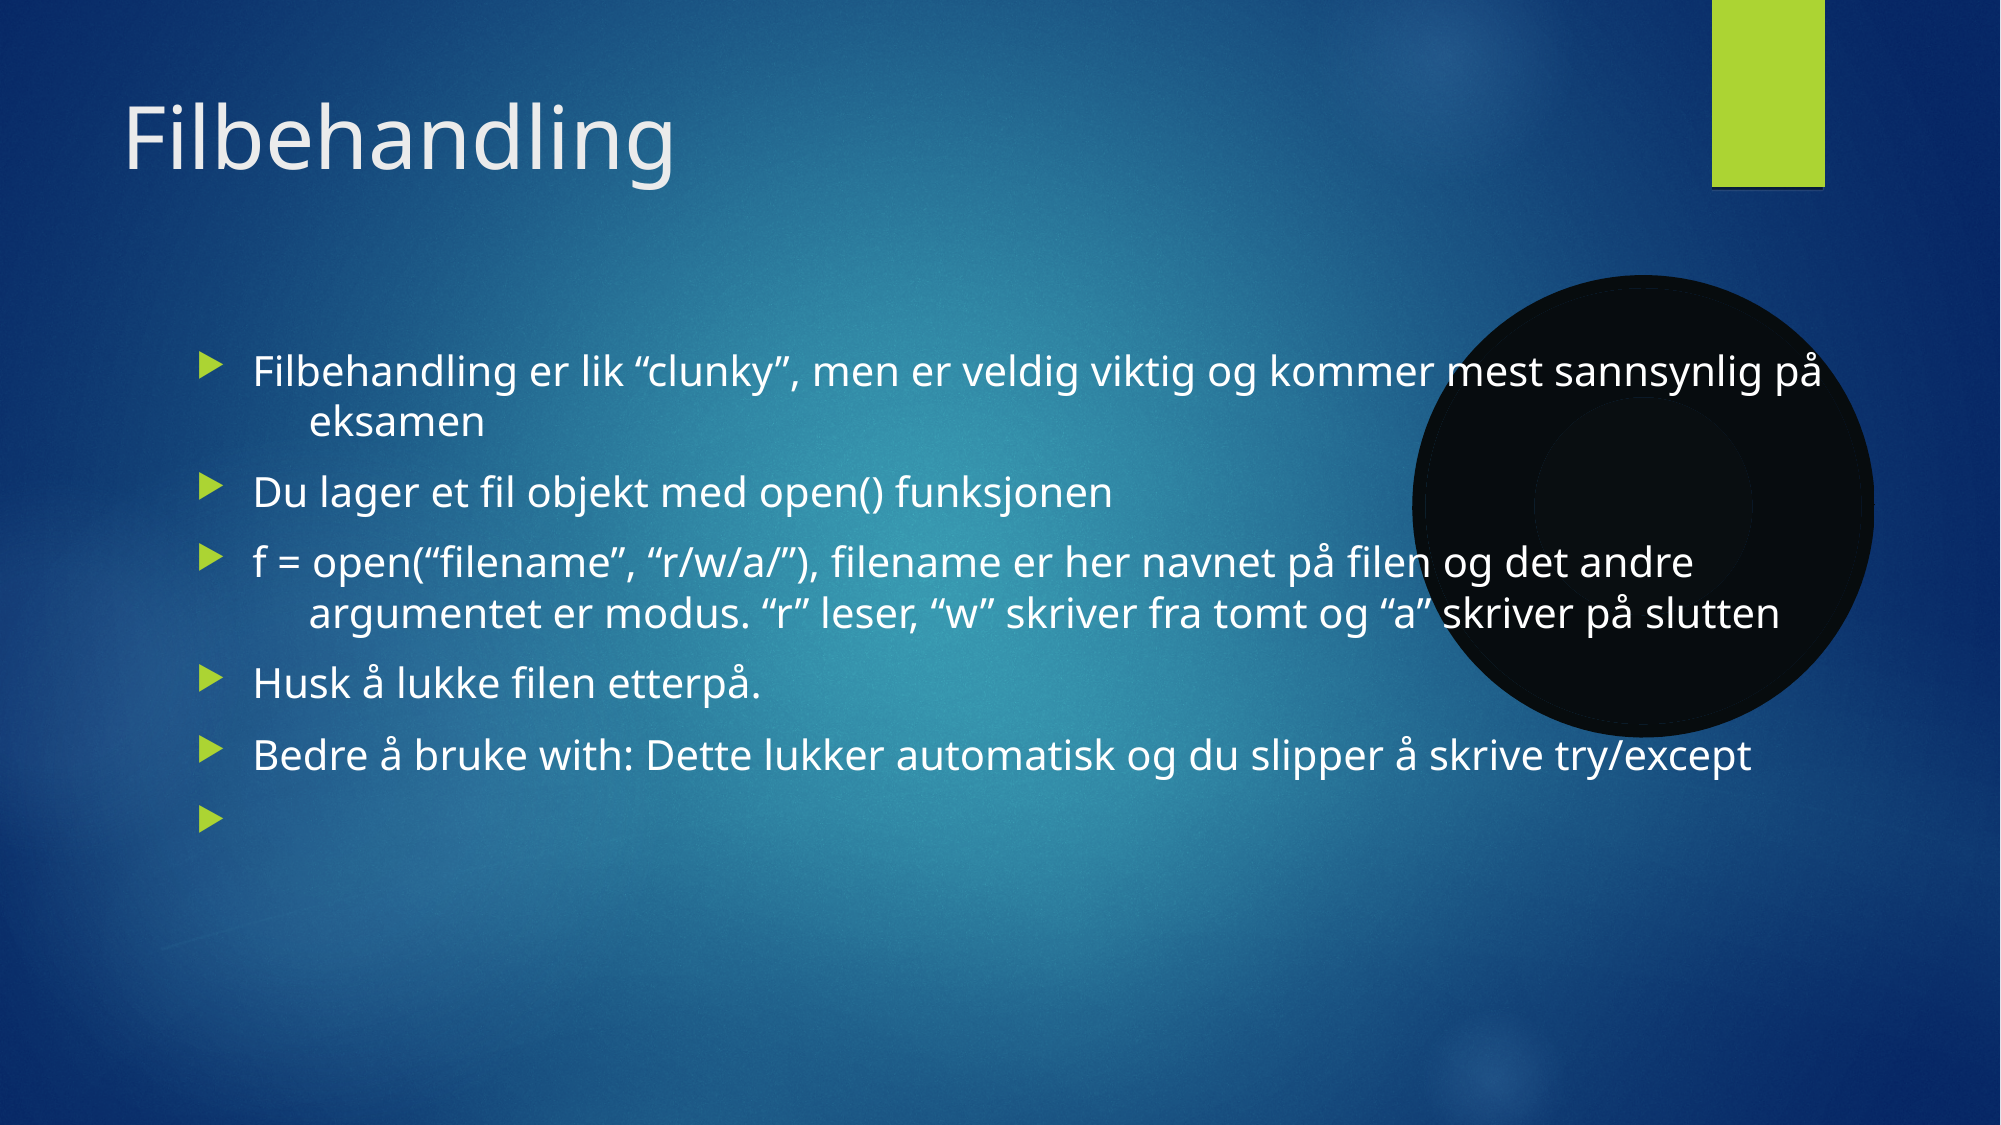

# Filbehandling
Filbehandling er lik “clunky”, men er veldig viktig og kommer mest sannsynlig på eksamen
Du lager et fil objekt med open() funksjonen
f = open(“filename”, “r/w/a/”), filename er her navnet på filen og det andre argumentet er modus. “r” leser, “w” skriver fra tomt og “a” skriver på slutten
Husk å lukke filen etterpå.
Bedre å bruke with: Dette lukker automatisk og du slipper å skrive try/except